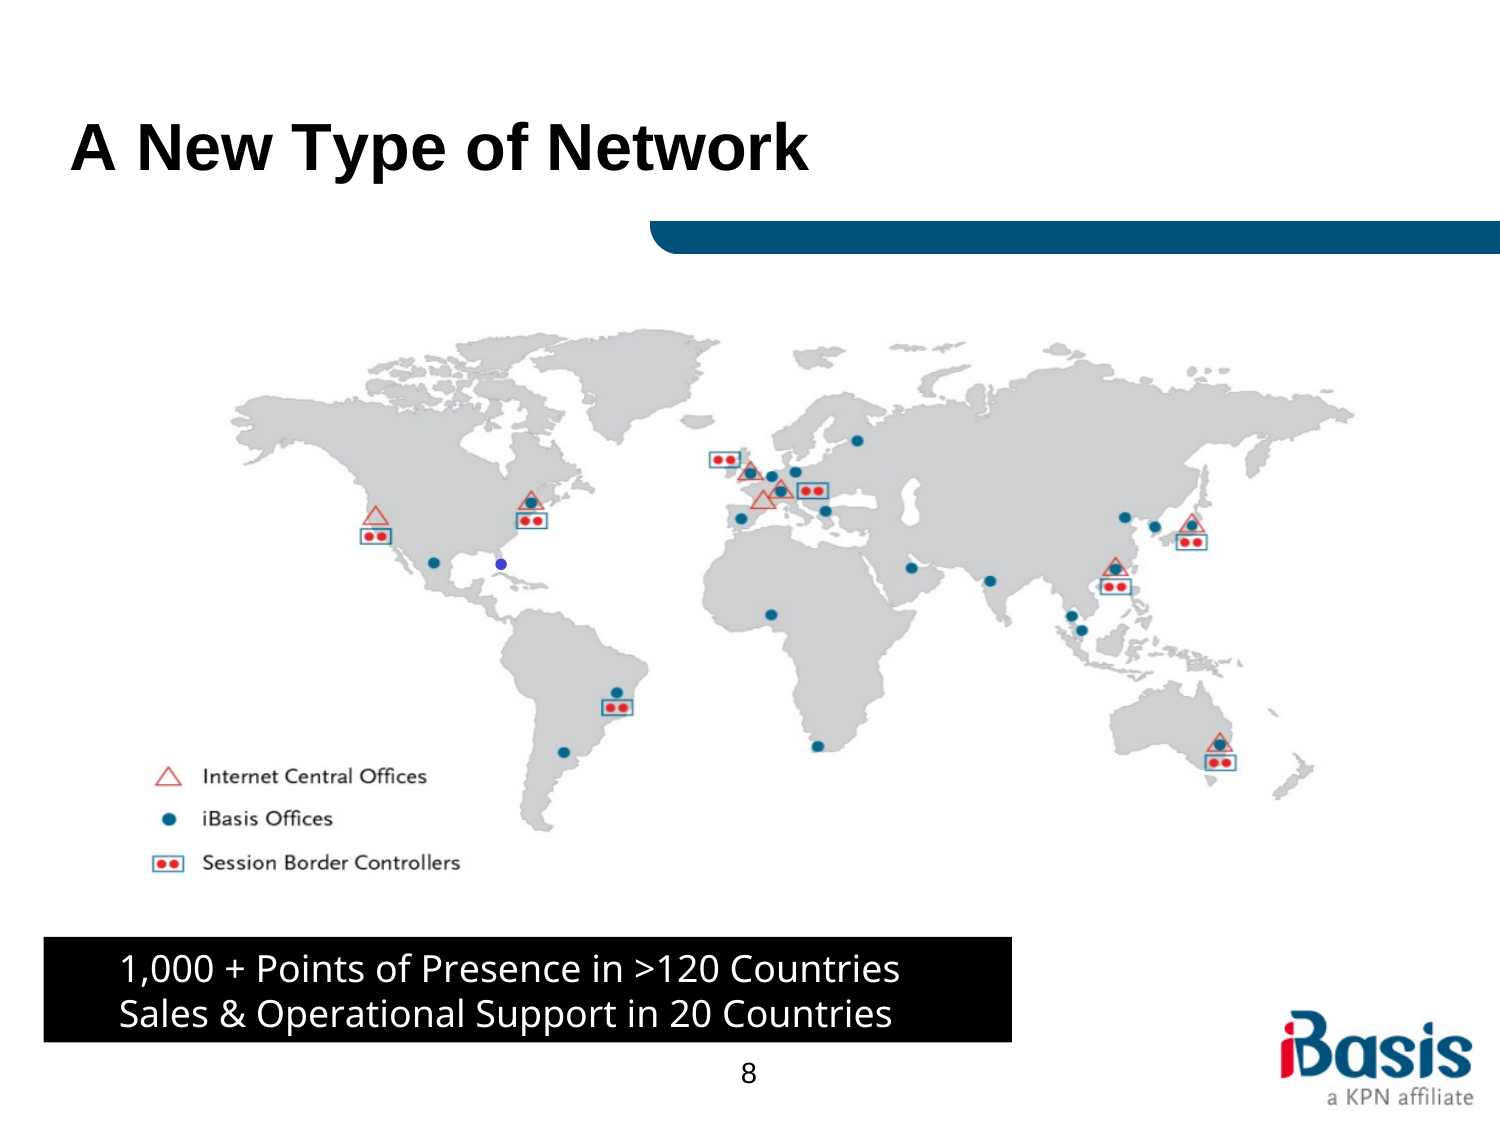

# A New Type of Network
1,000 + Points of Presence in >120 Countries
Sales & Operational Support in 20 Countries